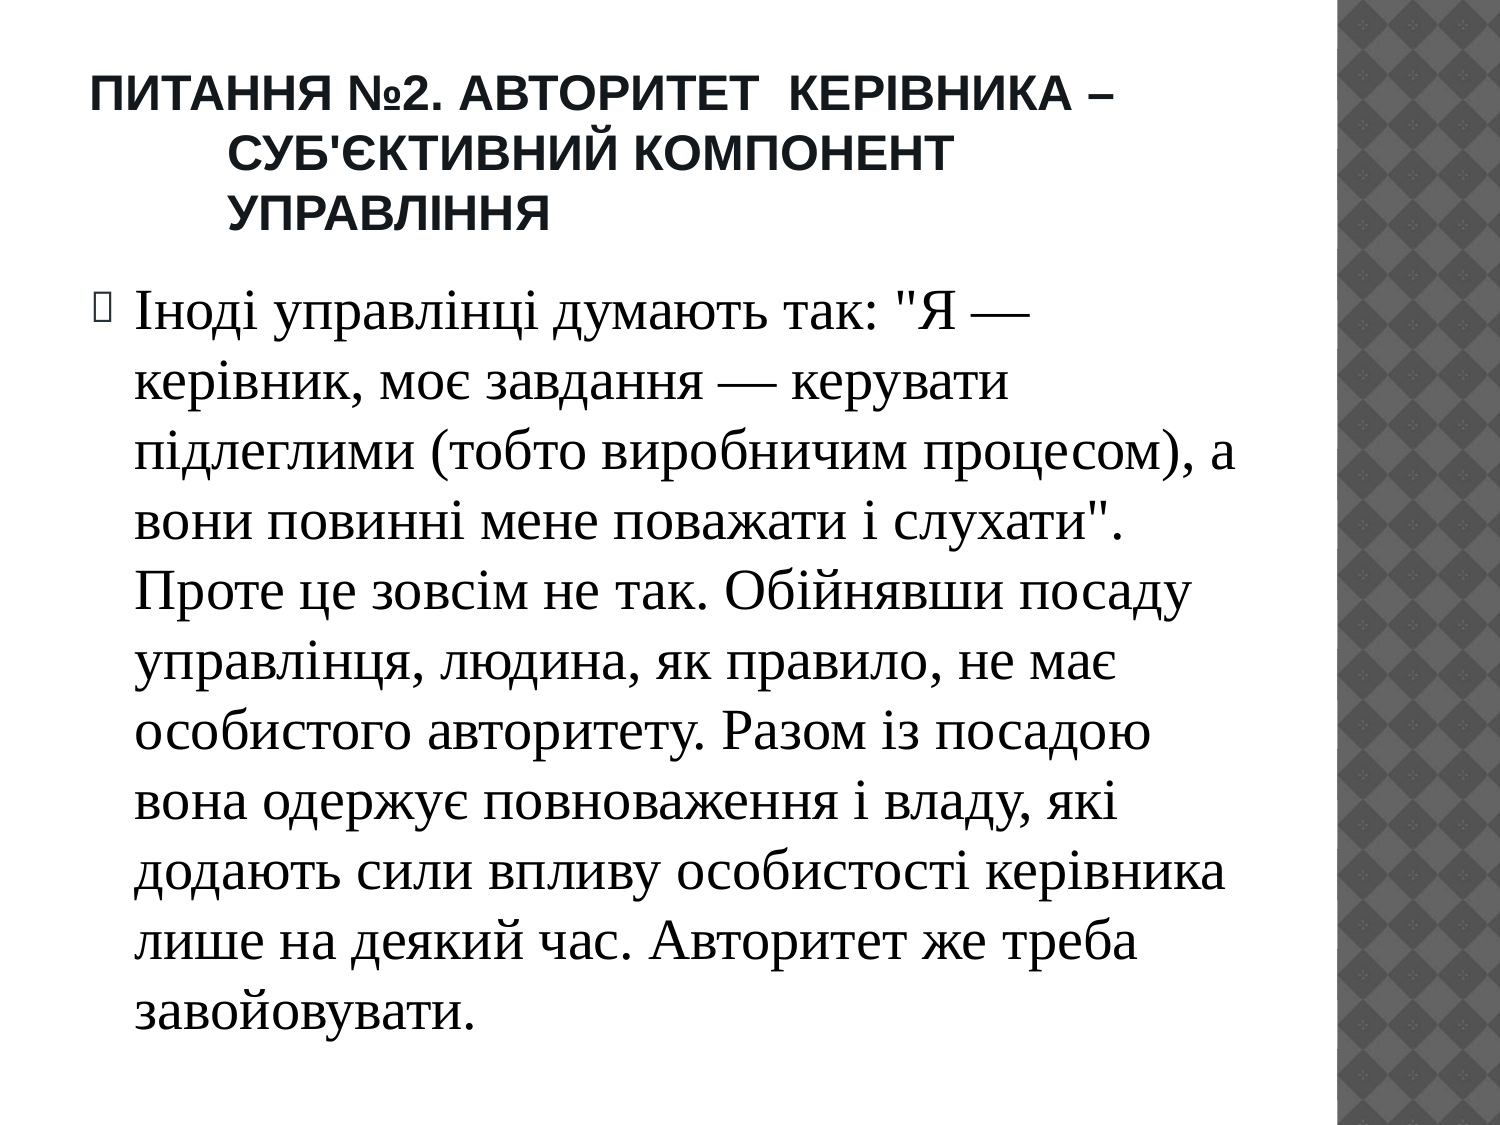

# ПИТАННЯ №2. АВТОРИТЕТ КЕРІВНИКА – СУБ'ЄКТИВНИЙ КОМПОНЕНТ УПРАВЛІННЯ
Іноді управлінці думають так: "Я — керівник, моє завдання — керу­вати підлеглими (тобто виробничим процесом), а вони повинні мене поважати і слухати". Проте це зовсім не так. Обійнявши посаду управлінця, людина, як правило, не має особистого авторитету. Разом із посадою вона одержує повноваження і владу, які додають сили впливу особистості керівника лише на деякий час. Авторитет же треба завойовувати.